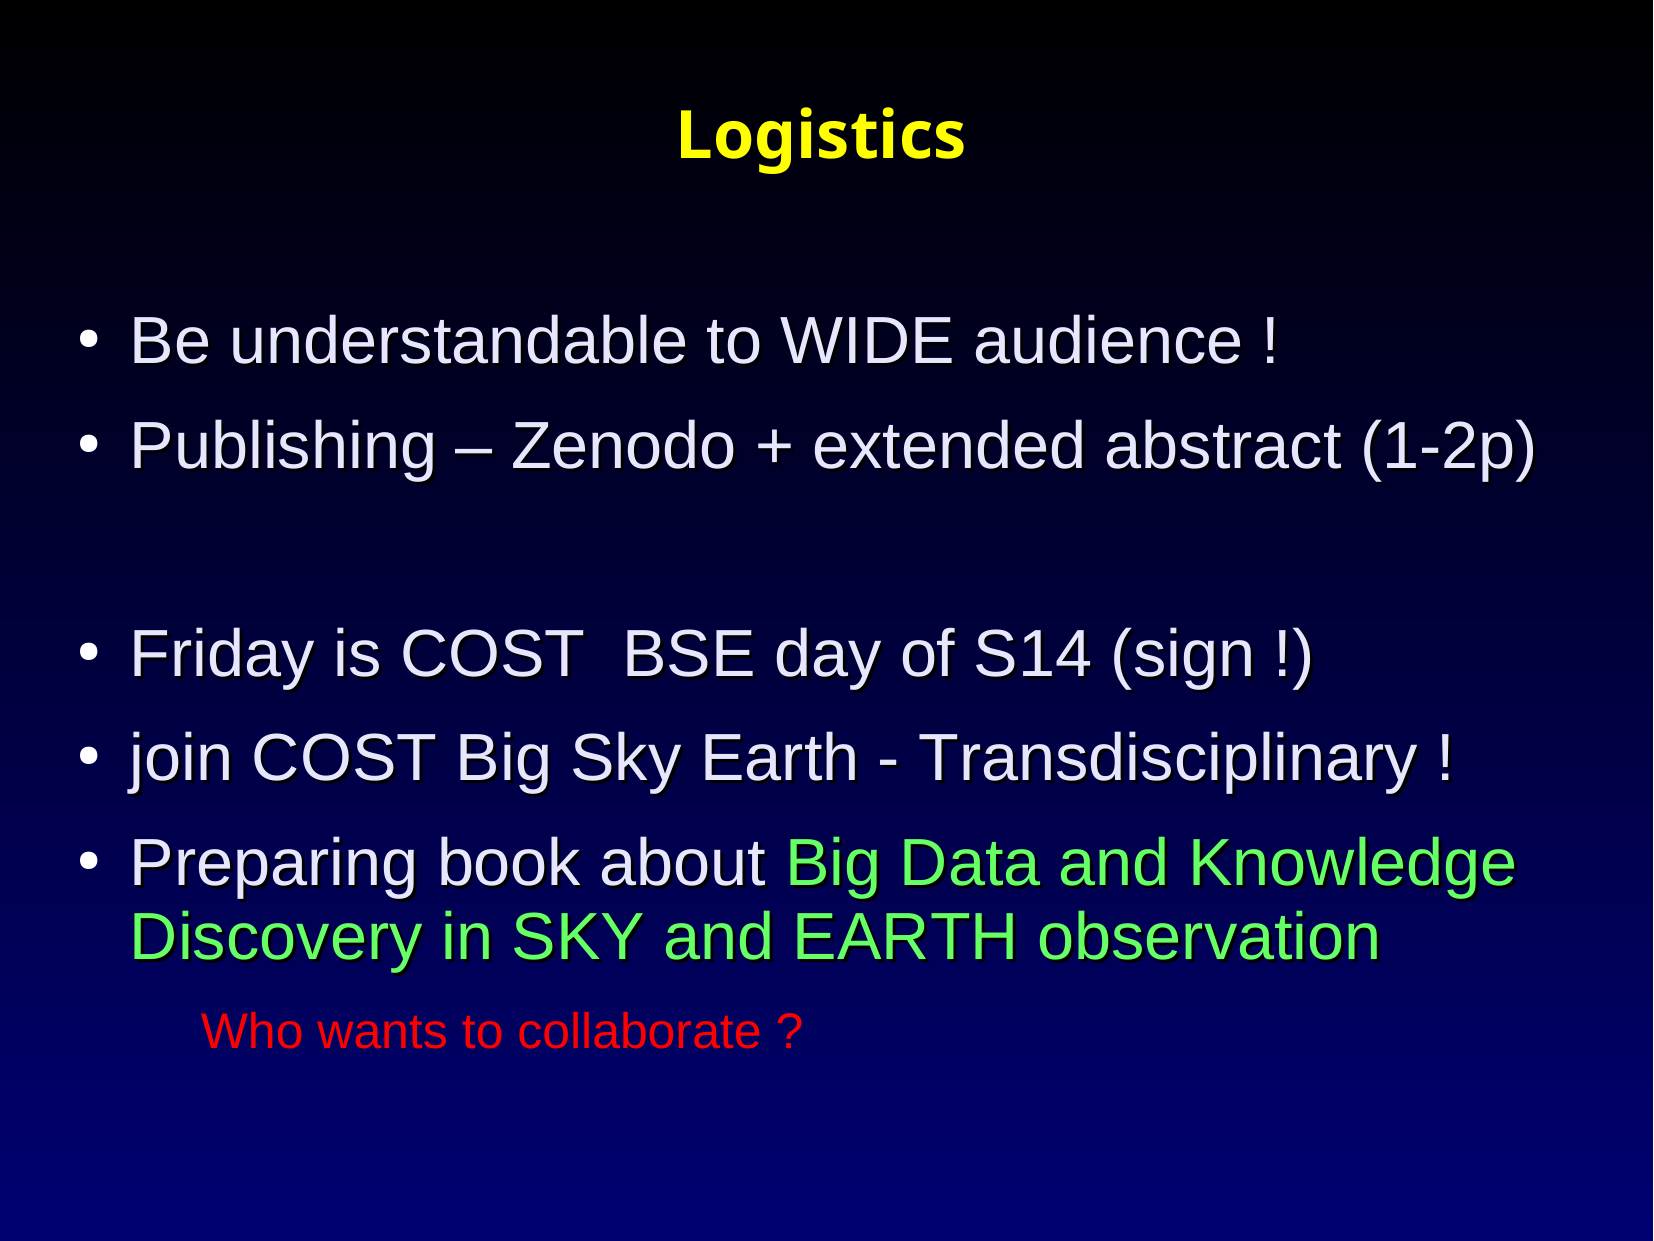

# Logistics
Be understandable to WIDE audience !
Publishing – Zenodo + extended abstract (1-2p)
Friday is COST BSE day of S14 (sign !)
join COST Big Sky Earth - Transdisciplinary !
Preparing book about Big Data and Knowledge Discovery in SKY and EARTH observation
Who wants to collaborate ?